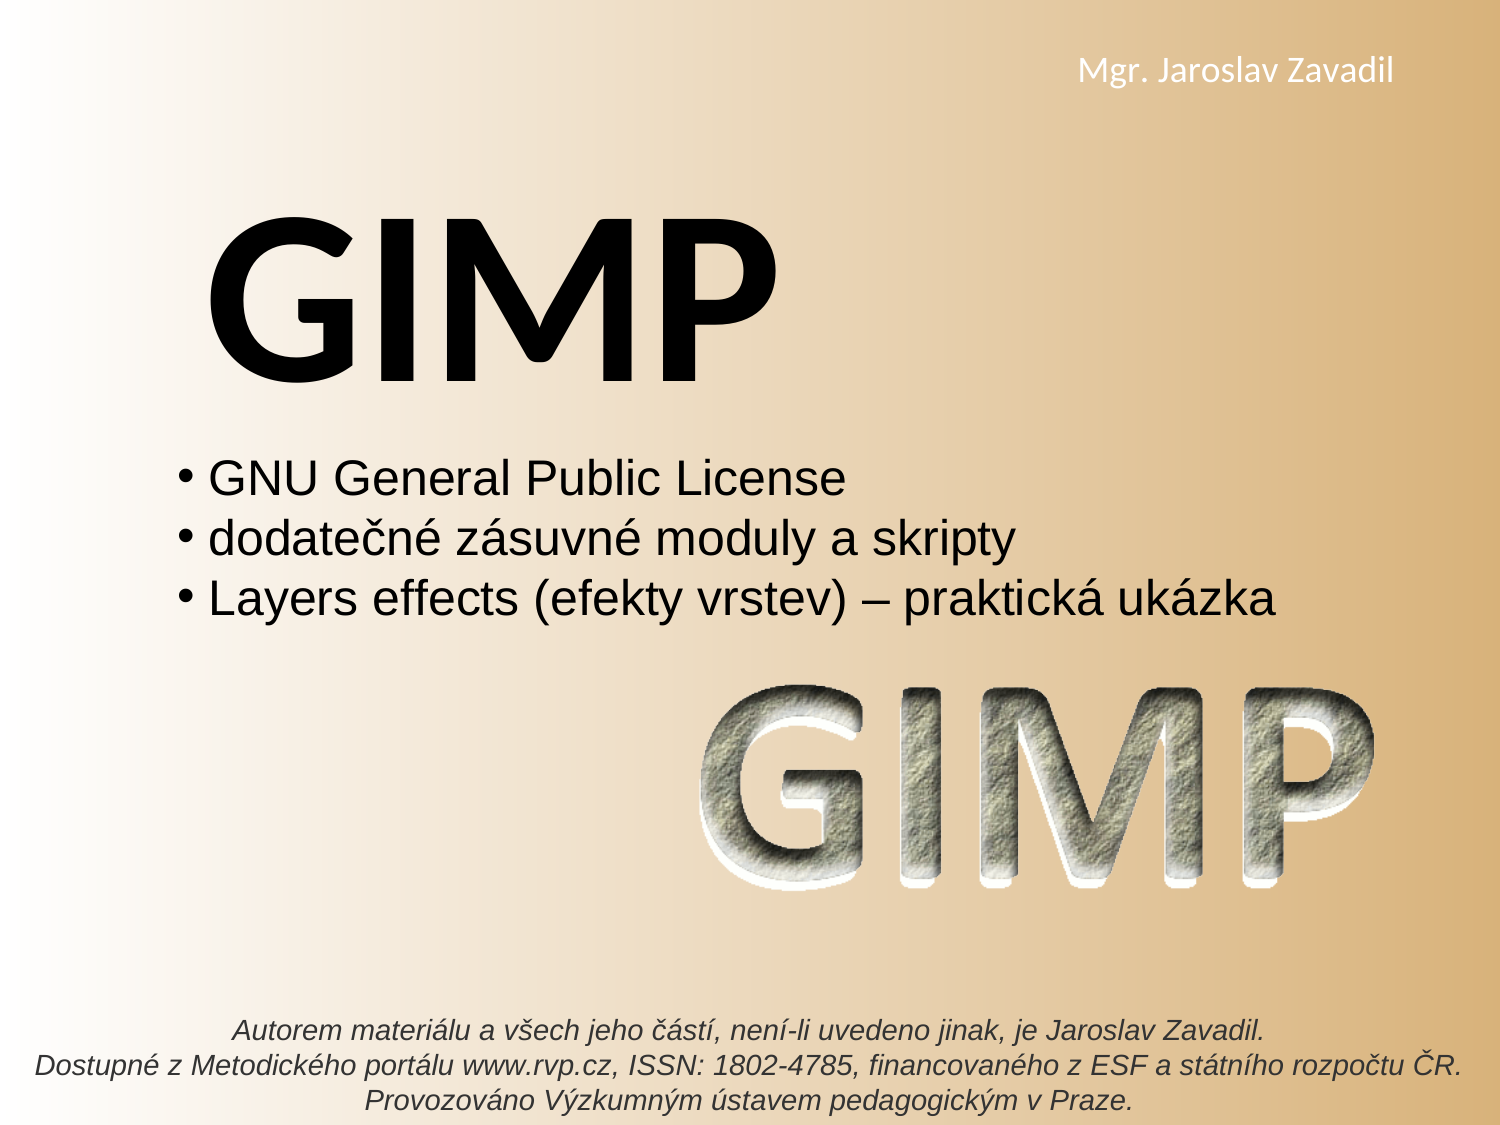

Mgr. Jaroslav Zavadil
# GIMP
 GNU General Public License
 dodatečné zásuvné moduly a skripty
 Layers effects (efekty vrstev) – praktická ukázka
Autorem materiálu a všech jeho částí, není-li uvedeno jinak, je Jaroslav Zavadil.
Dostupné z Metodického portálu www.rvp.cz, ISSN: 1802-4785, financovaného z ESF a státního rozpočtu ČR. Provozováno Výzkumným ústavem pedagogickým v Praze.